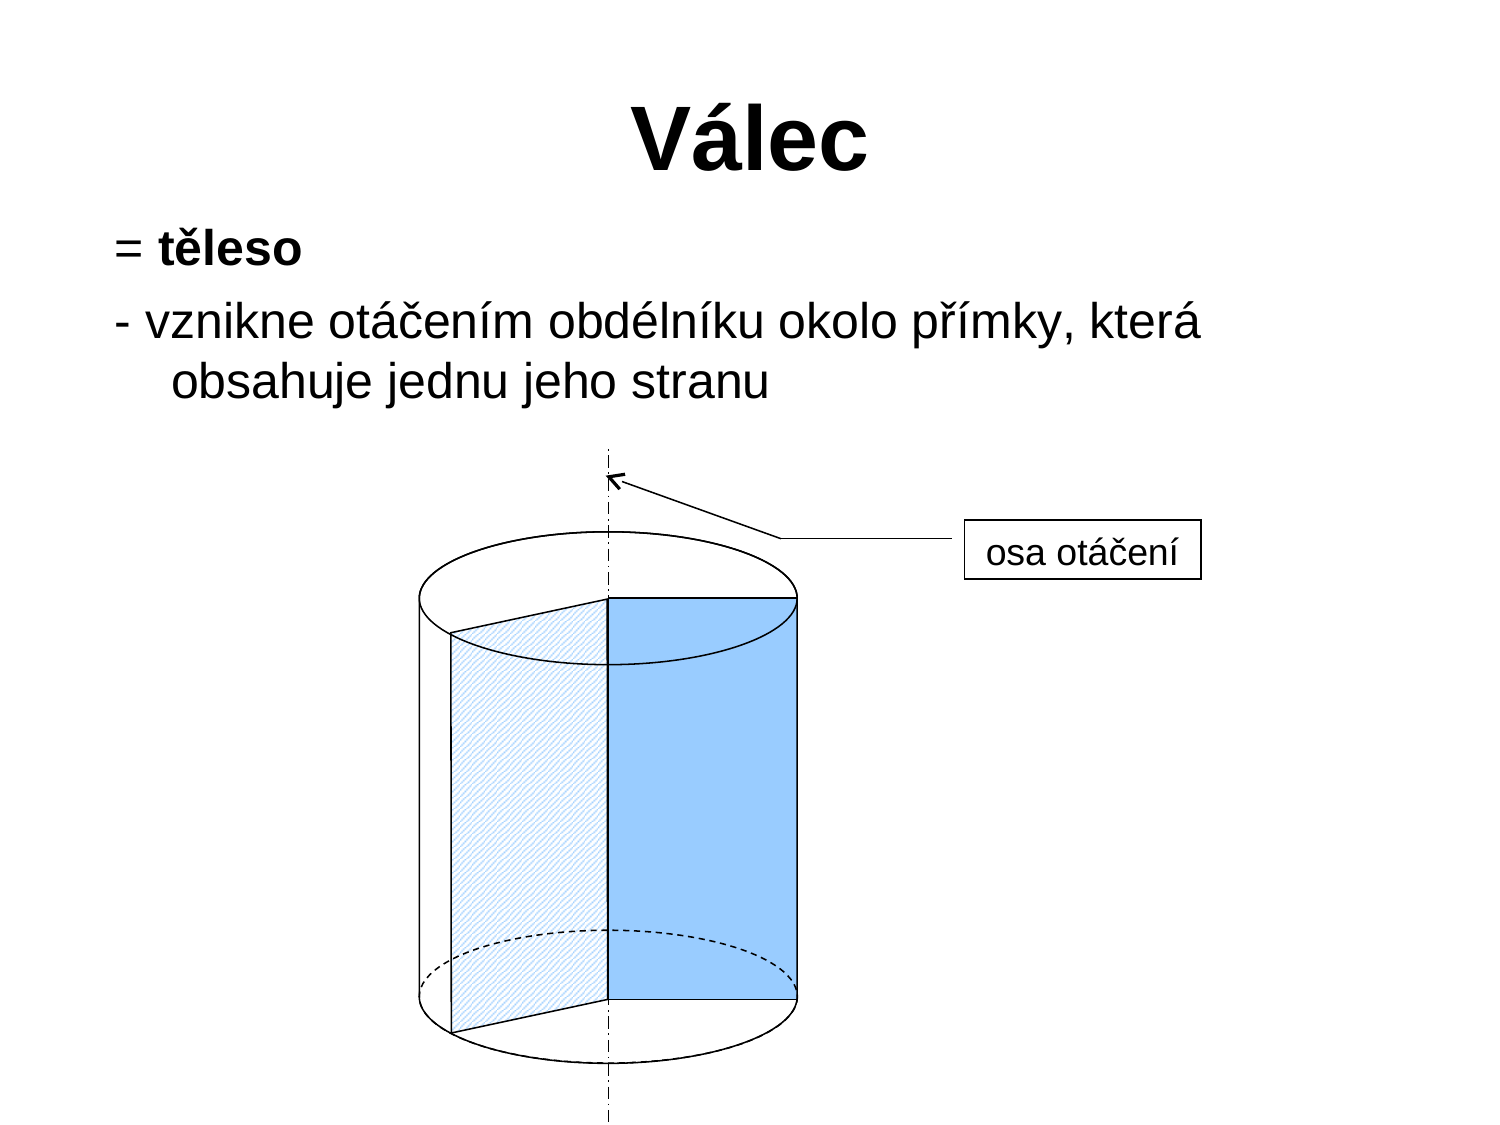

# Válec
= těleso
- vznikne otáčením obdélníku okolo přímky, která obsahuje jednu jeho stranu
osa otáčení